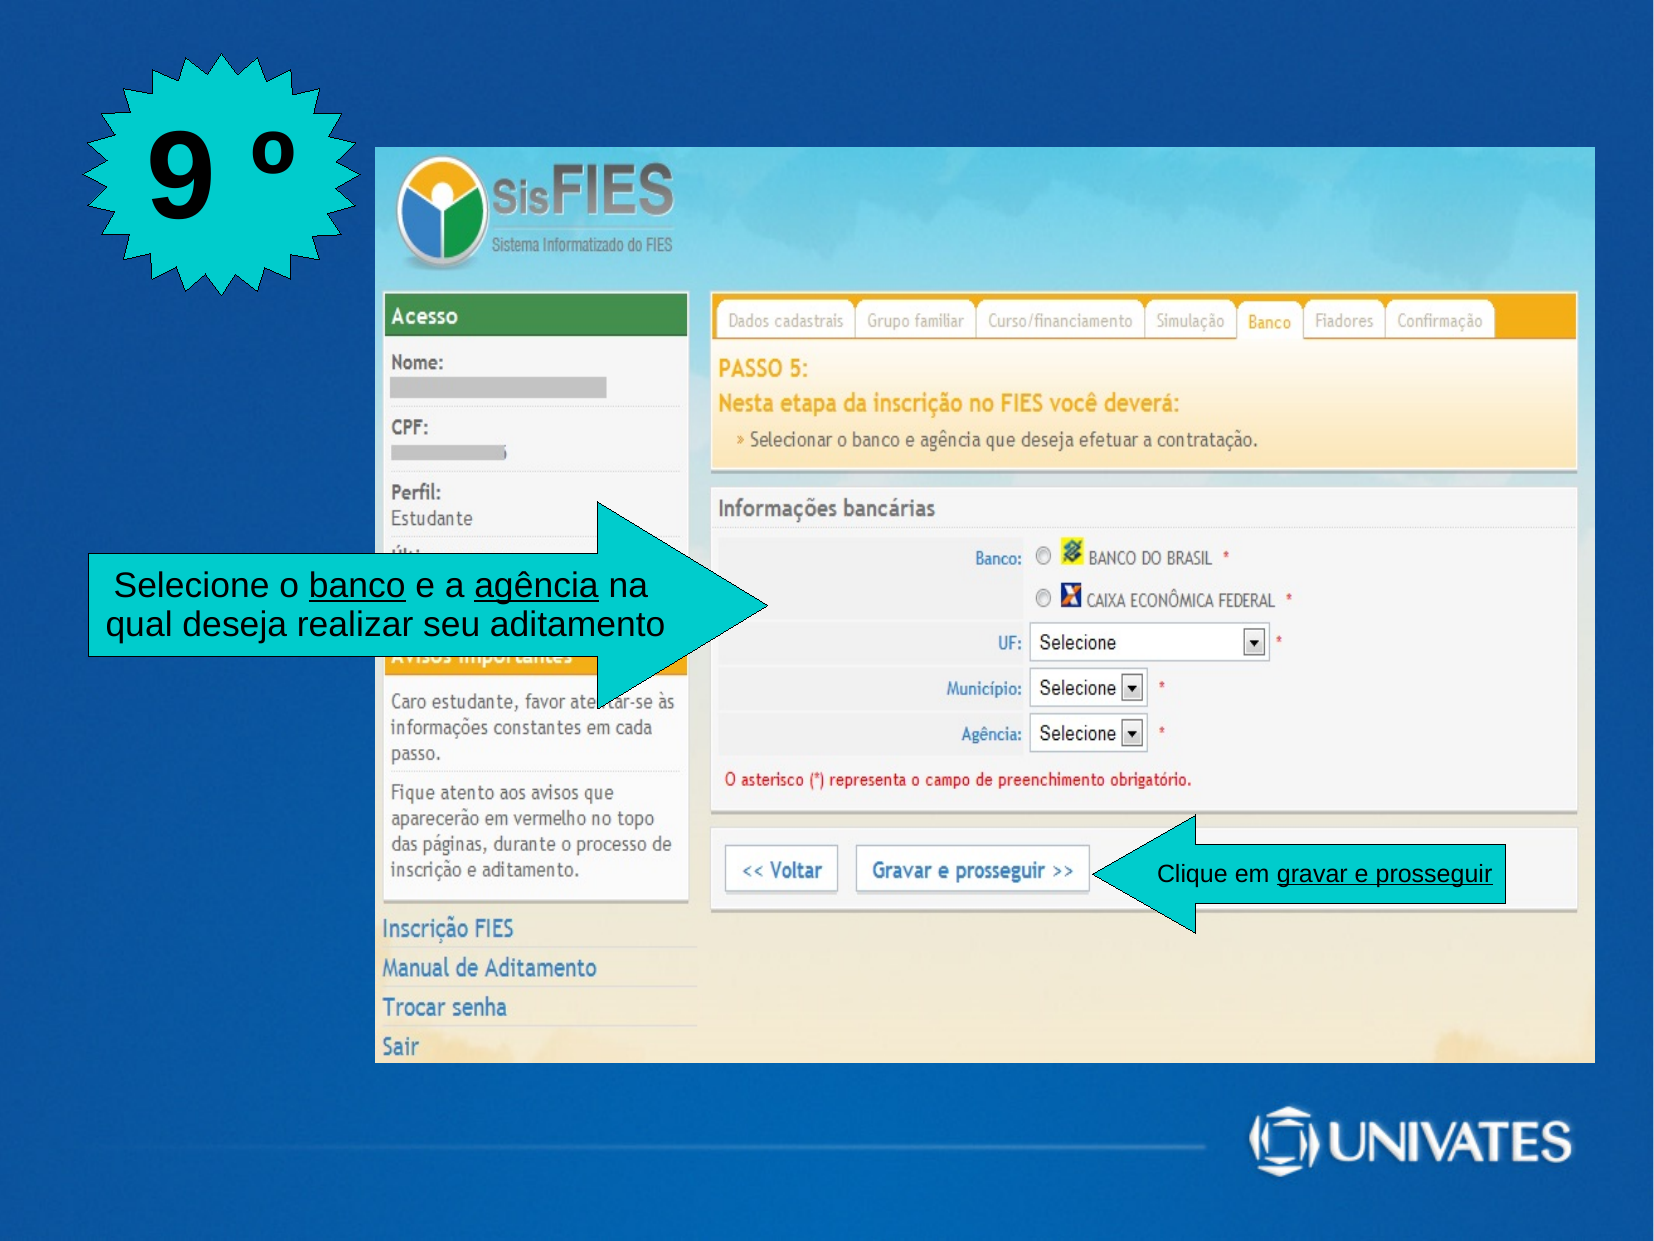

# 9 º
Selecione o banco e a agência na
qual deseja realizar seu aditamento
Clique em gravar e prosseguir